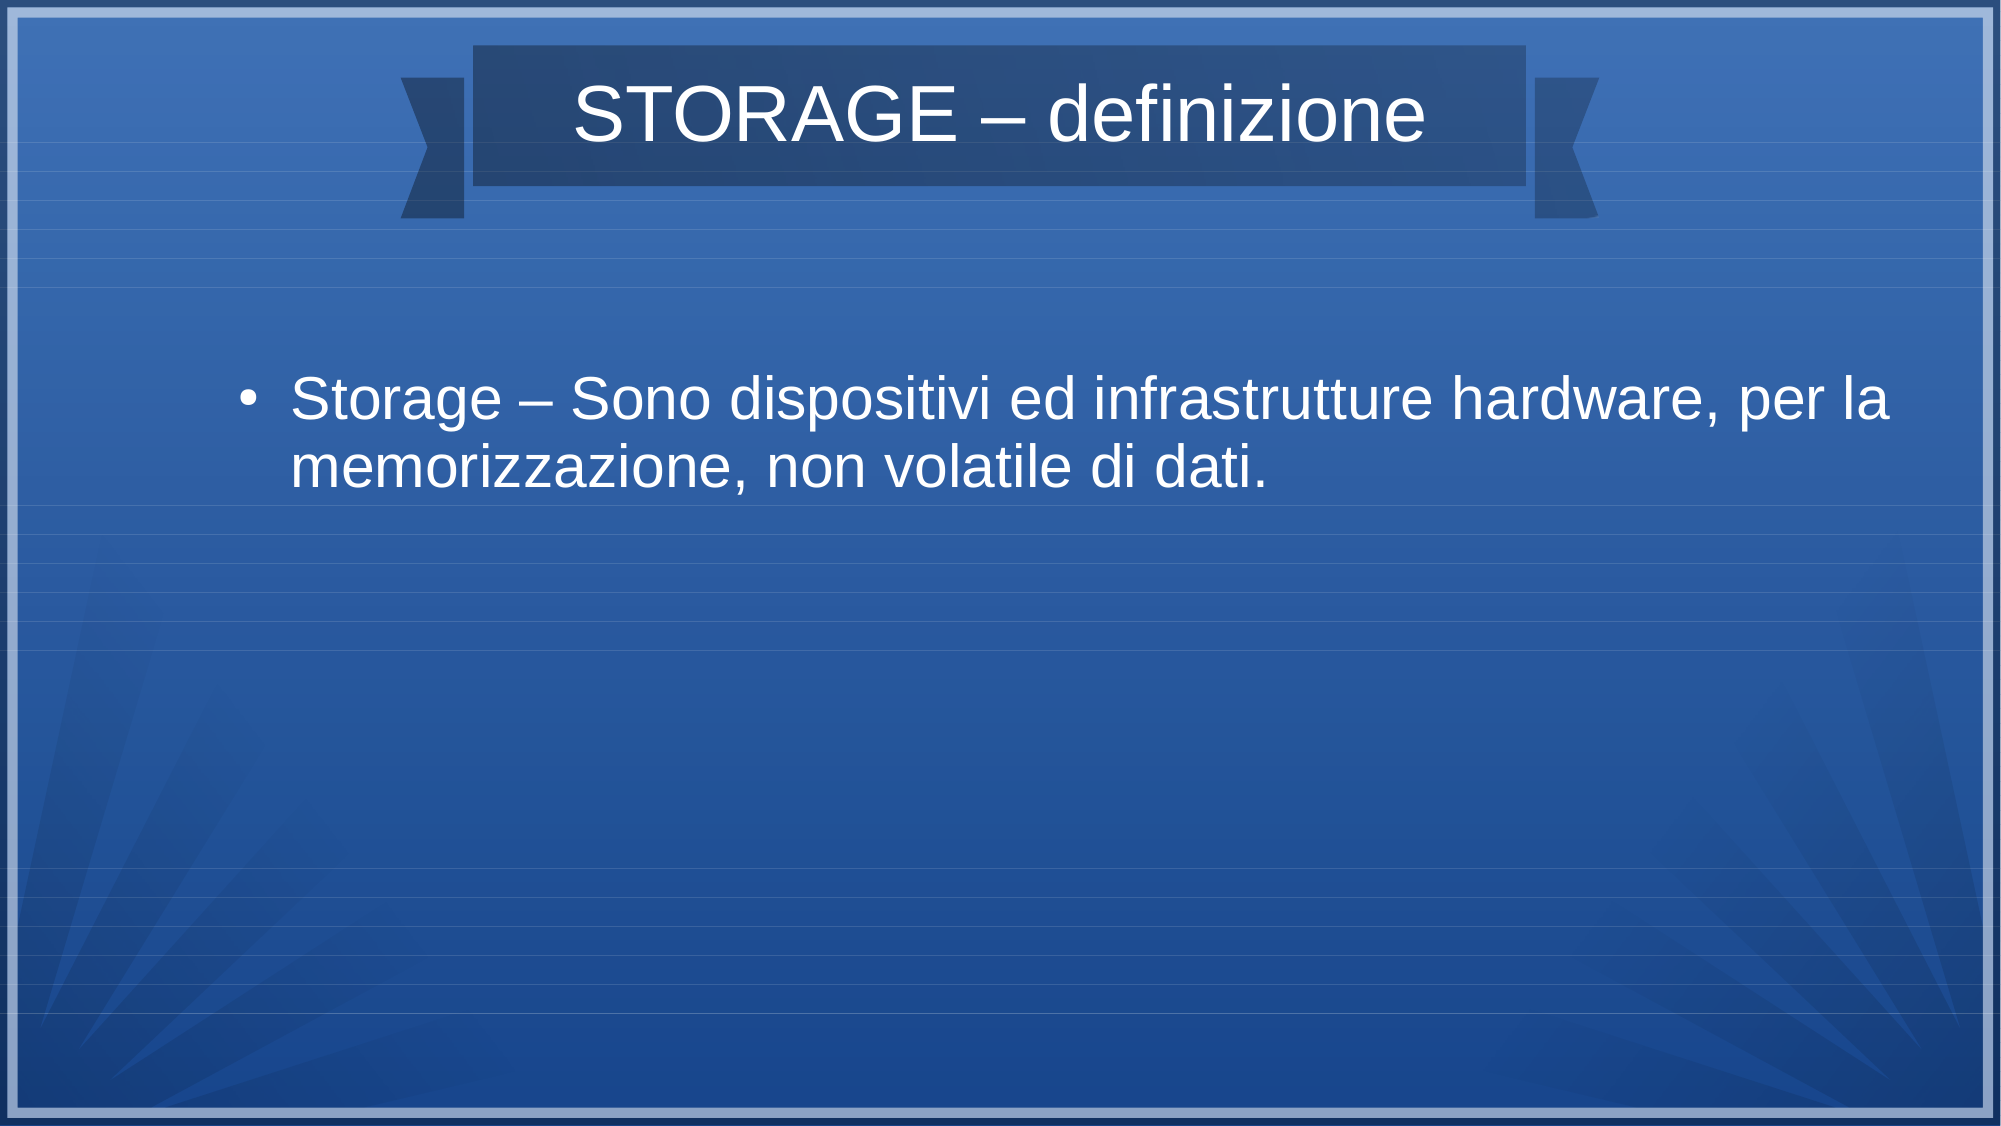

# STORAGE – definizione
Storage – Sono dispositivi ed infrastrutture hardware, per la memorizzazione, non volatile di dati.